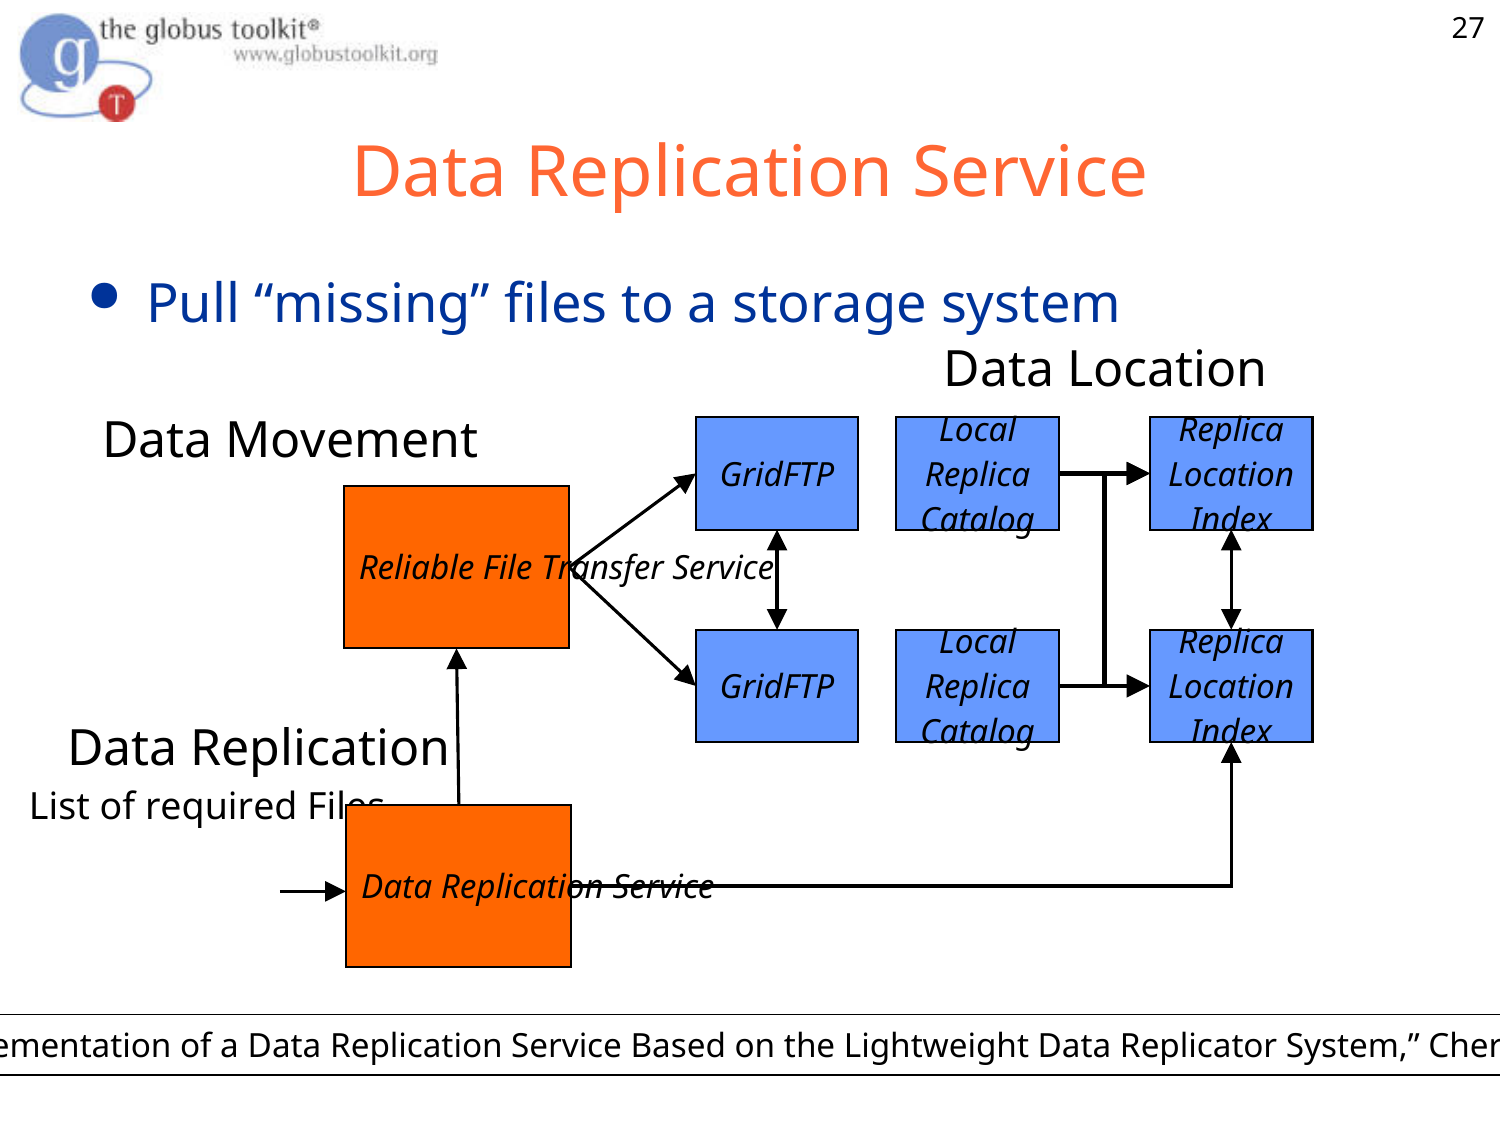

27
Data Replication Service
# Pull “missing” files to a storage system
Data Location
Data Movement
GridFTP
Local
Replica
Catalog
Replica
Location
Index
Reliable File Transfer Service
GridFTP
Local
Replica
Catalog
Replica
Location
Index
Data Replication
List of required Files
Data Replication Service
“Design and Implementation of a Data Replication Service Based on the Lightweight Data Replicator System,” Chervenak et al., 2005